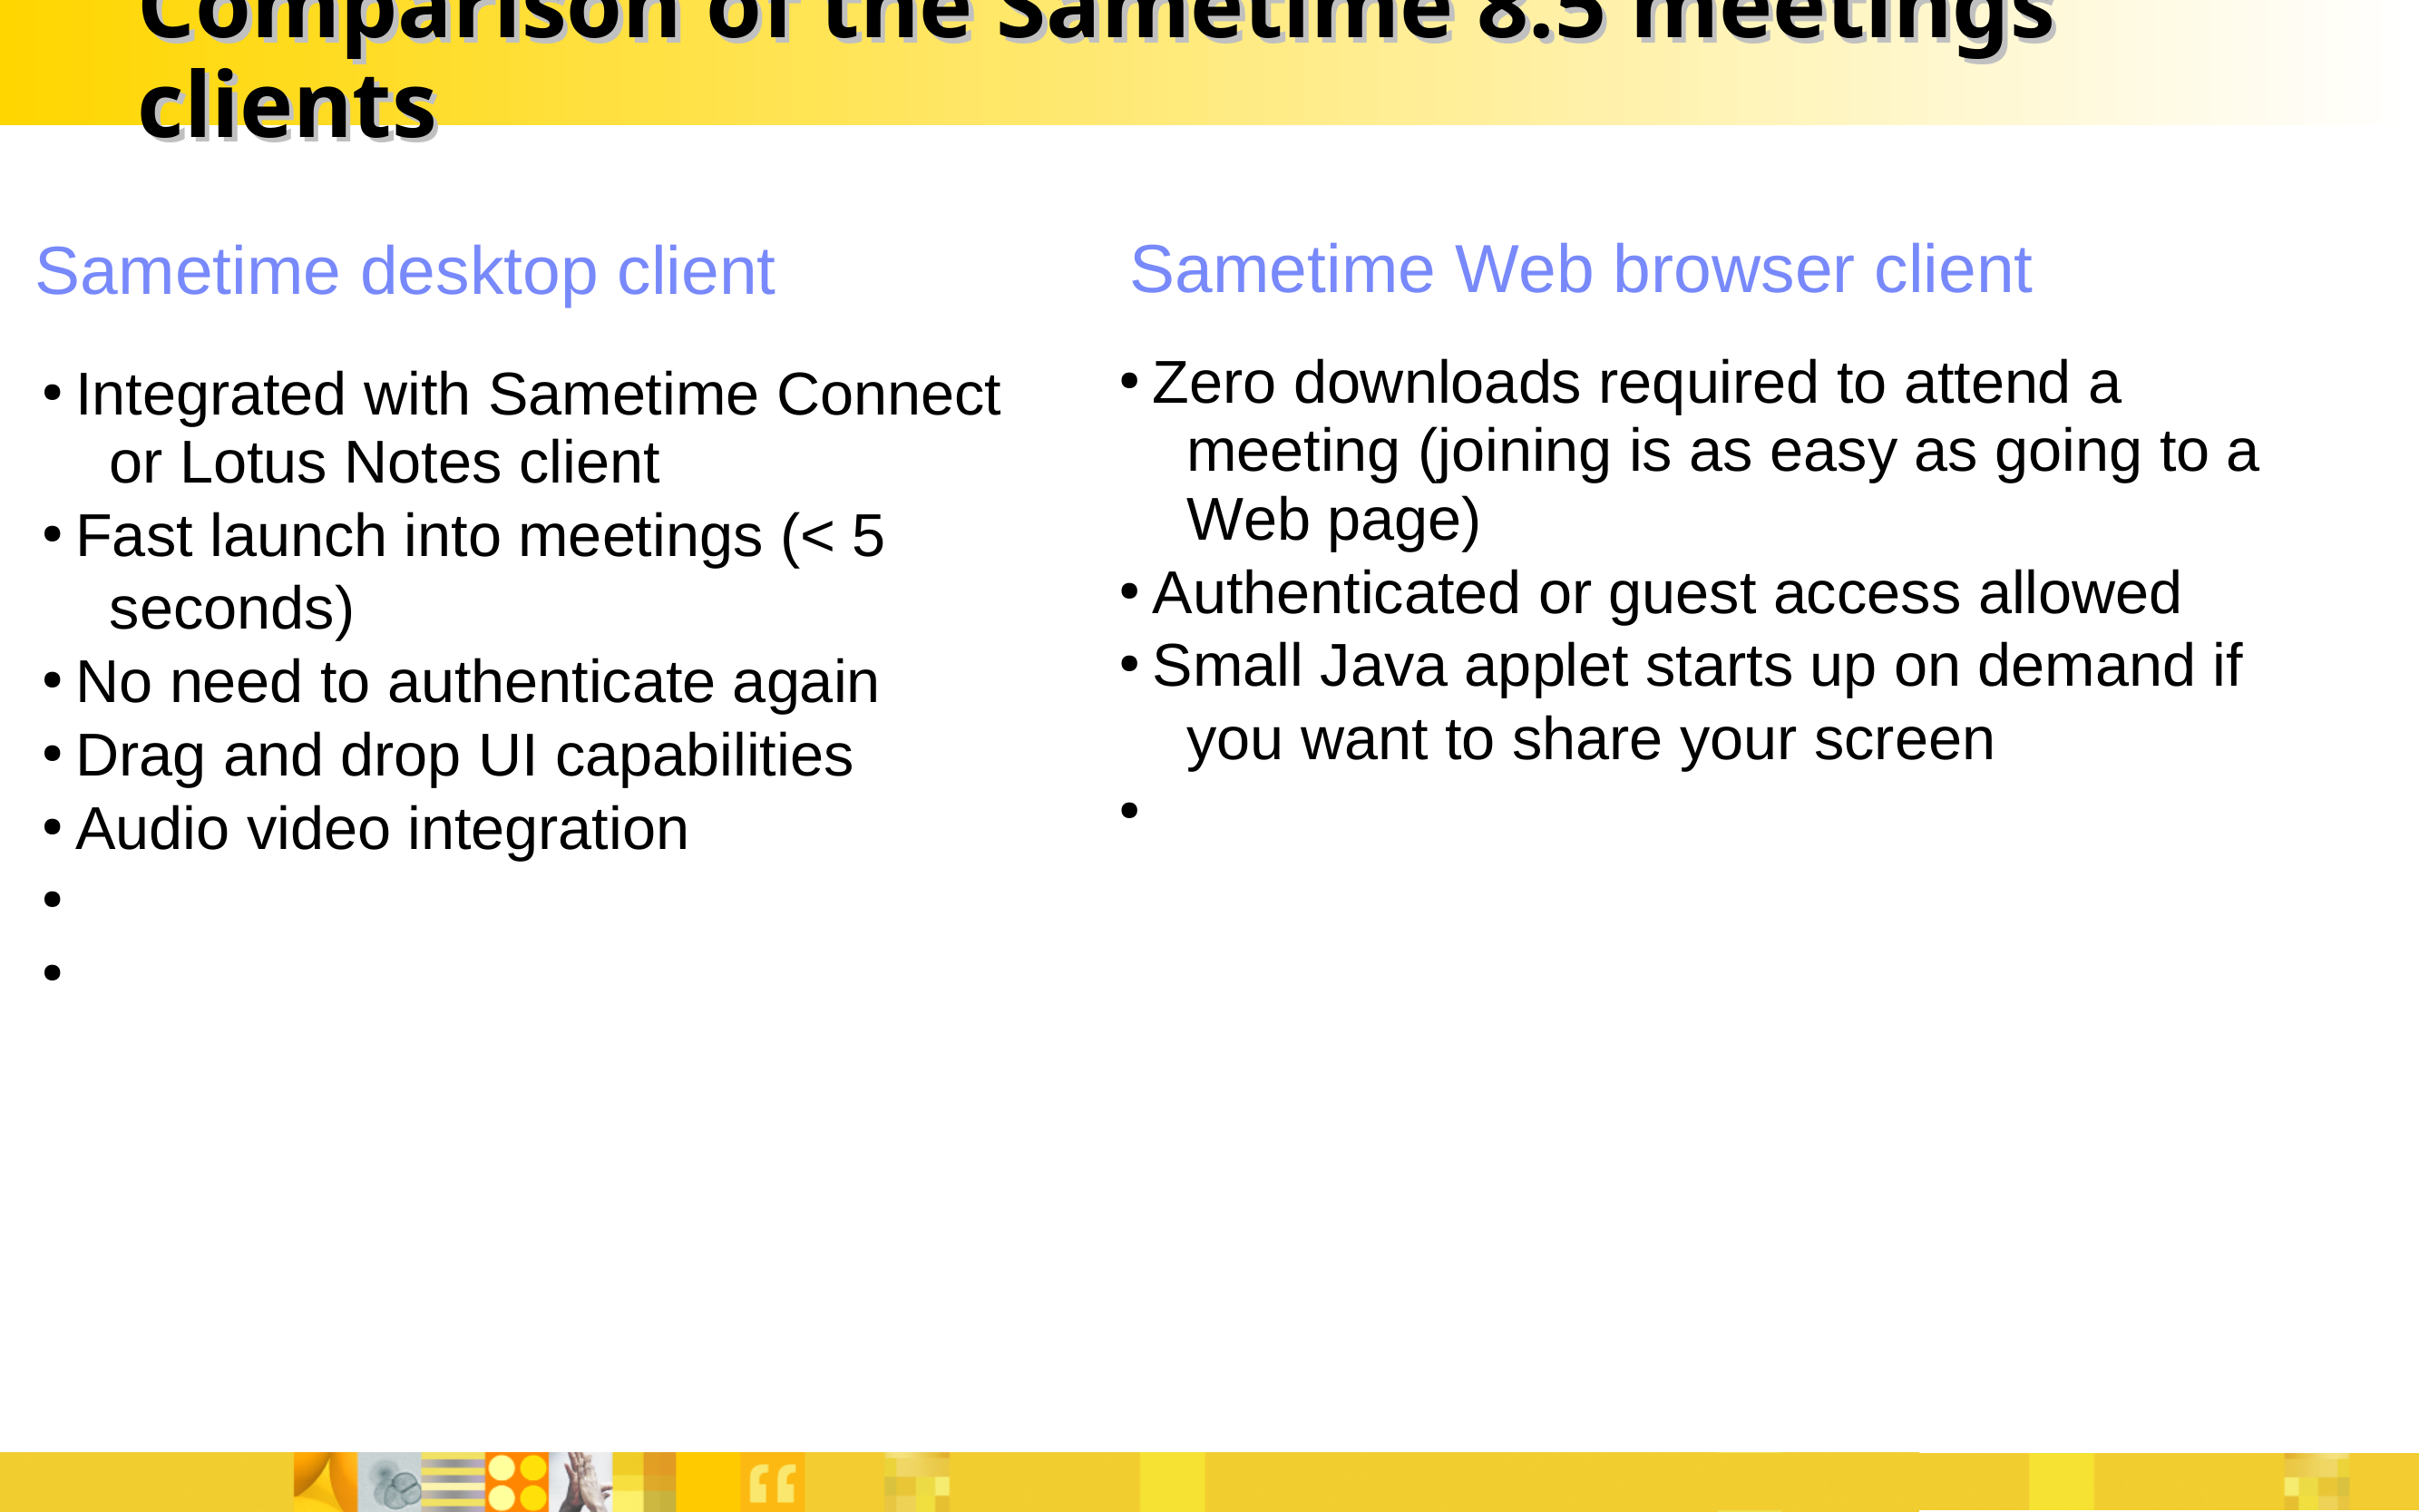

# Comparison of the Sametime 8.5 meetings clients
Sametime Web browser client
Sametime desktop client
Zero downloads required to attend a meeting (joining is as easy as going to a Web page)
Authenticated or guest access allowed
Small Java applet starts up on demand if you want to share your screen
Integrated with Sametime Connect or Lotus Notes client
Fast launch into meetings (< 5 seconds)
No need to authenticate again
Drag and drop UI capabilities
Audio video integration